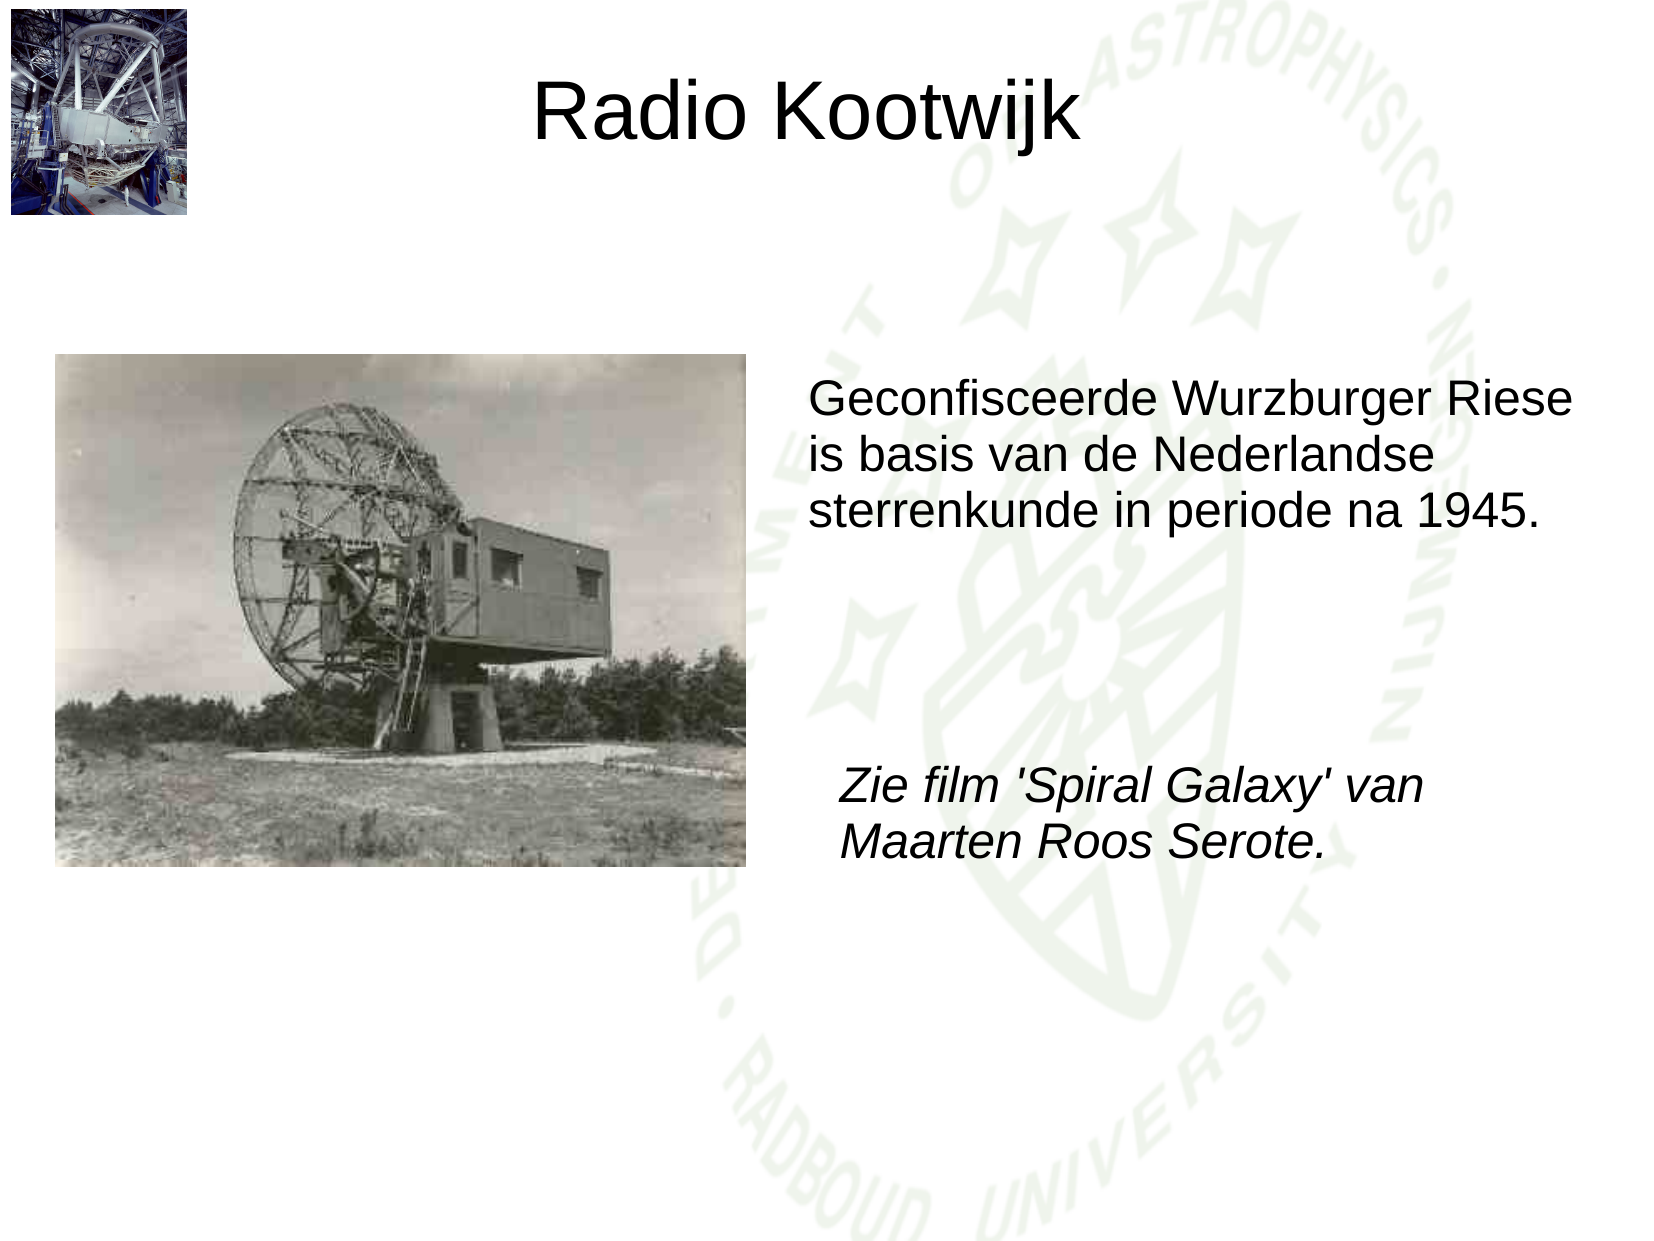

Radio Kootwijk
Geconfisceerde Wurzburger Riese
is basis van de Nederlandse
sterrenkunde in periode na 1945.
Zie film 'Spiral Galaxy' van
Maarten Roos Serote.